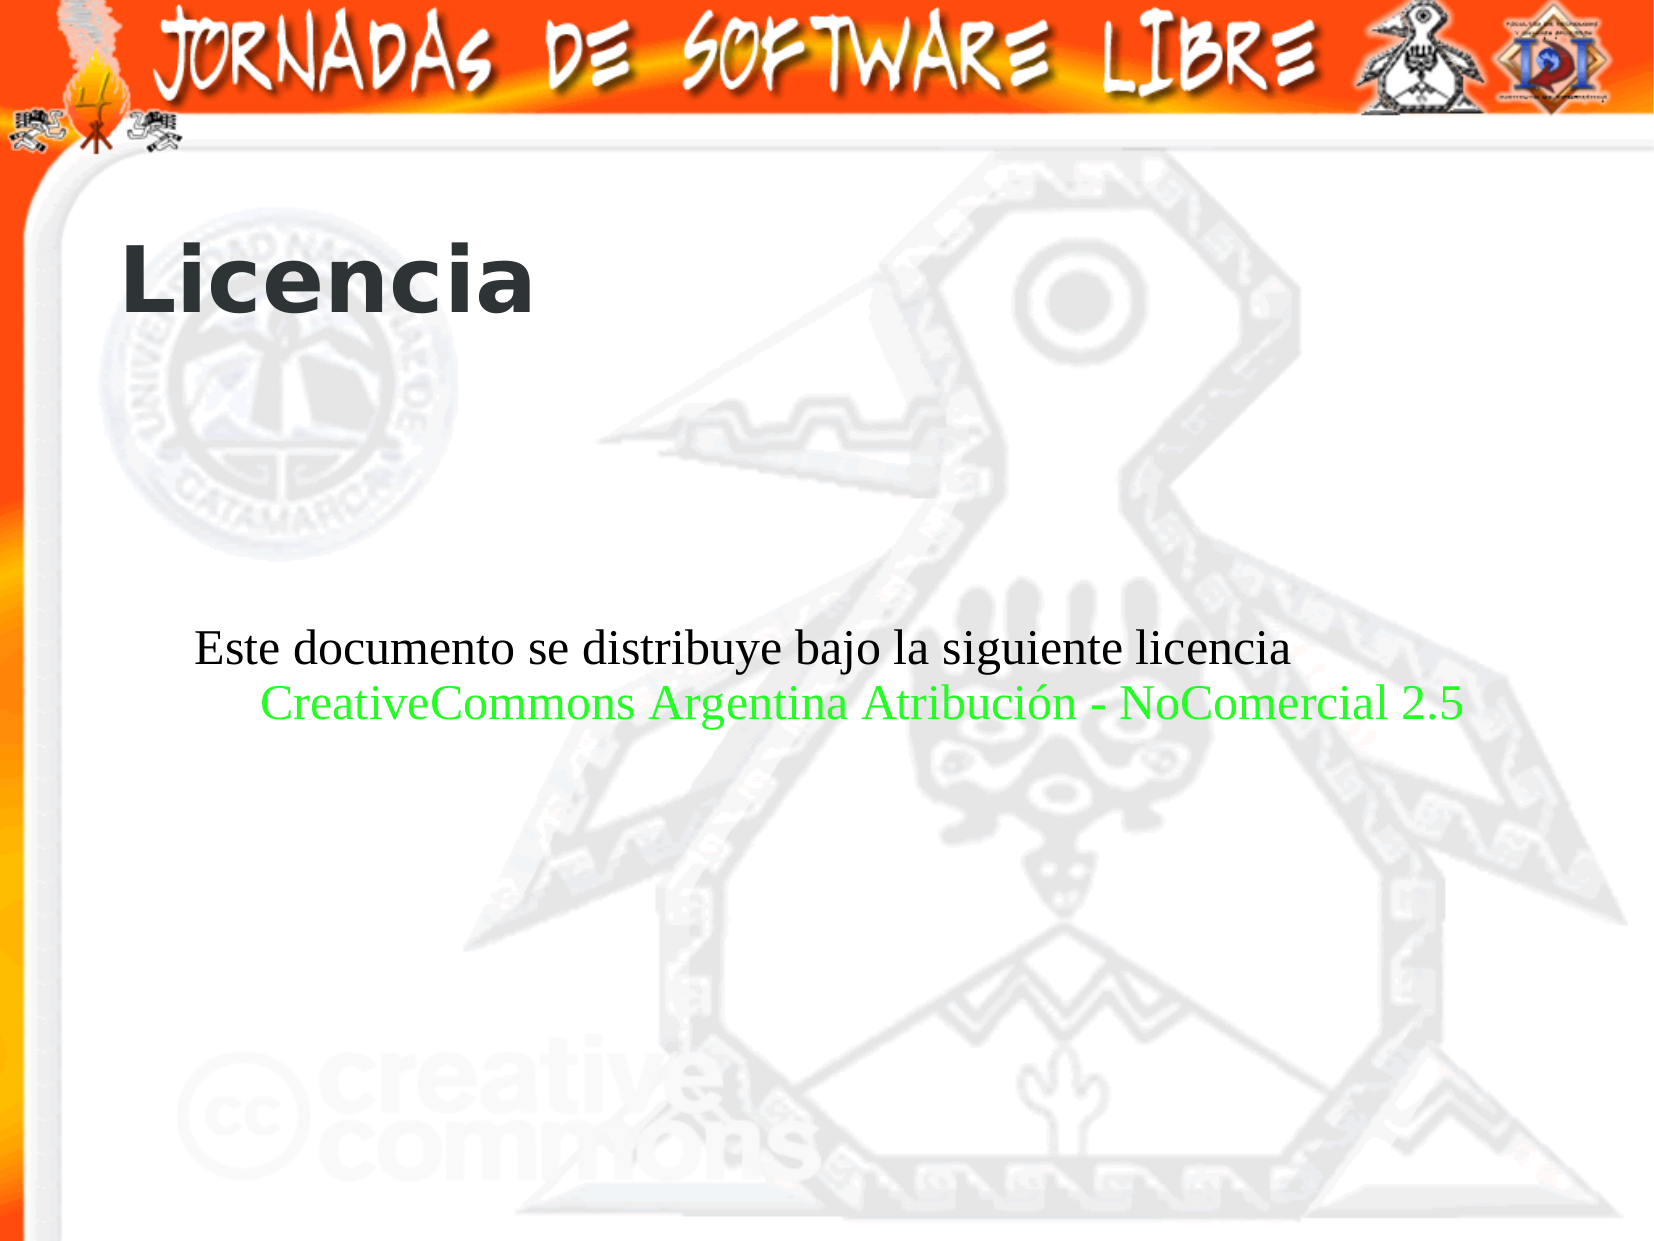

# Licencia
Este documento se distribuye bajo la siguiente licencia
 CreativeCommons Argentina Atribución - NoComercial 2.5